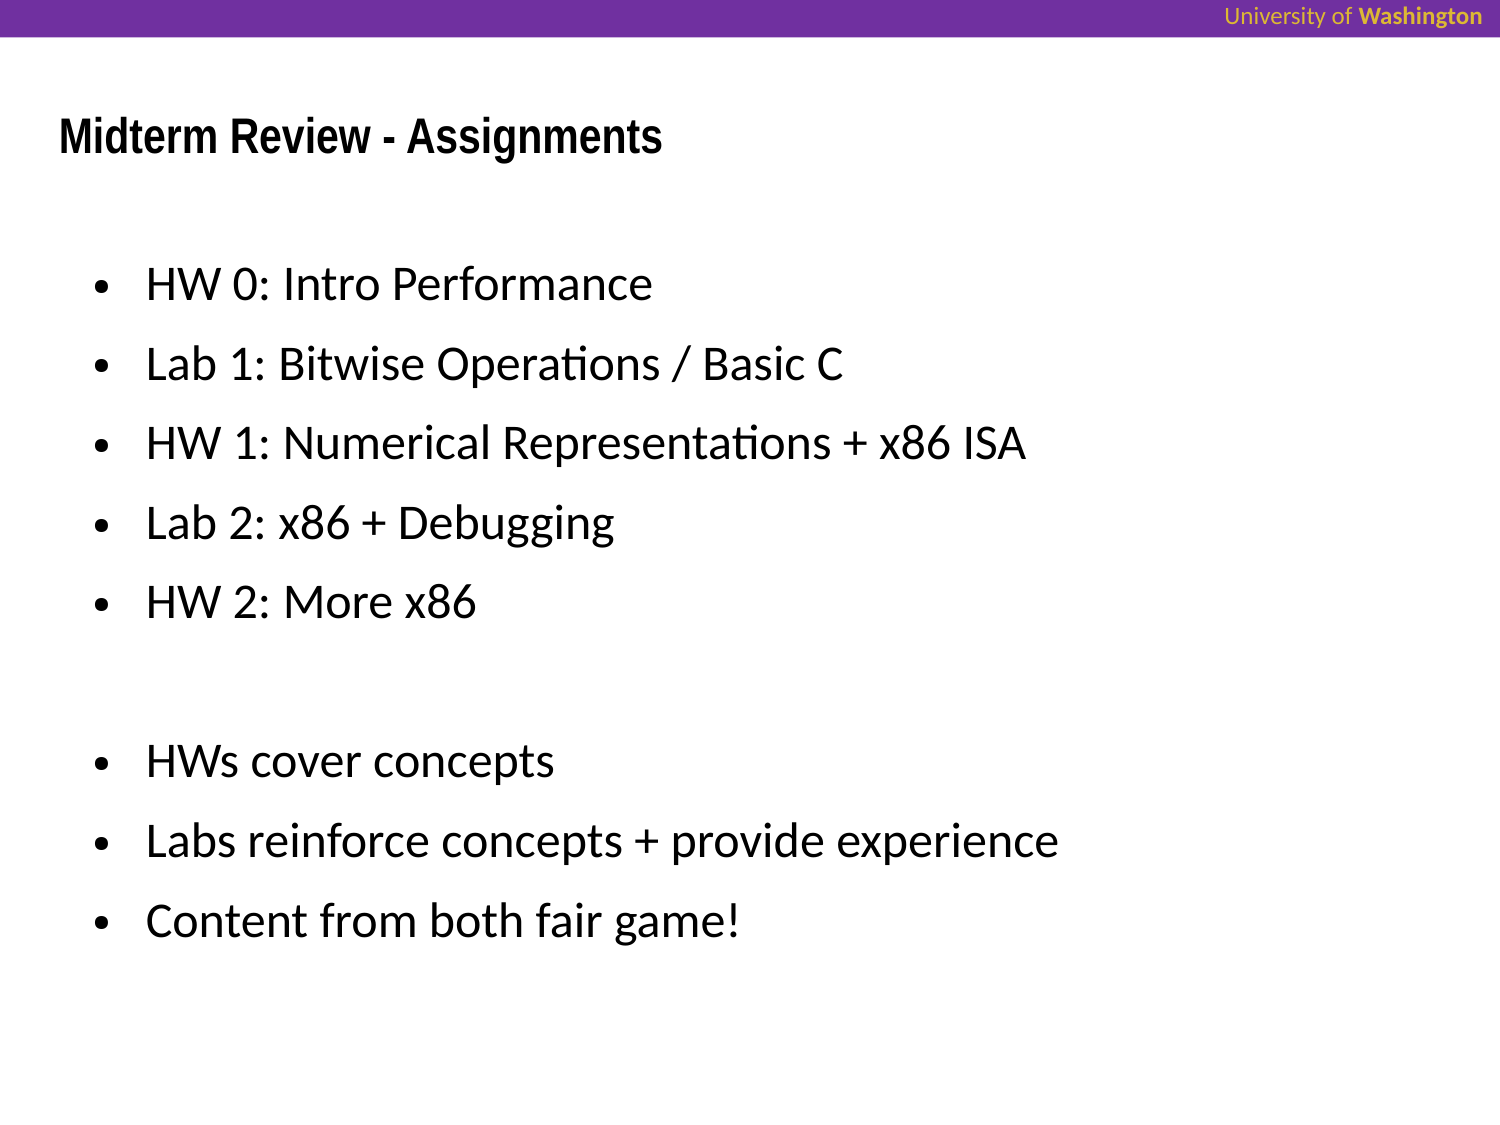

# Midterm Review - Assignments
HW 0: Intro Performance
Lab 1: Bitwise Operations / Basic C
HW 1: Numerical Representations + x86 ISA
Lab 2: x86 + Debugging
HW 2: More x86
HWs cover concepts
Labs reinforce concepts + provide experience
Content from both fair game!